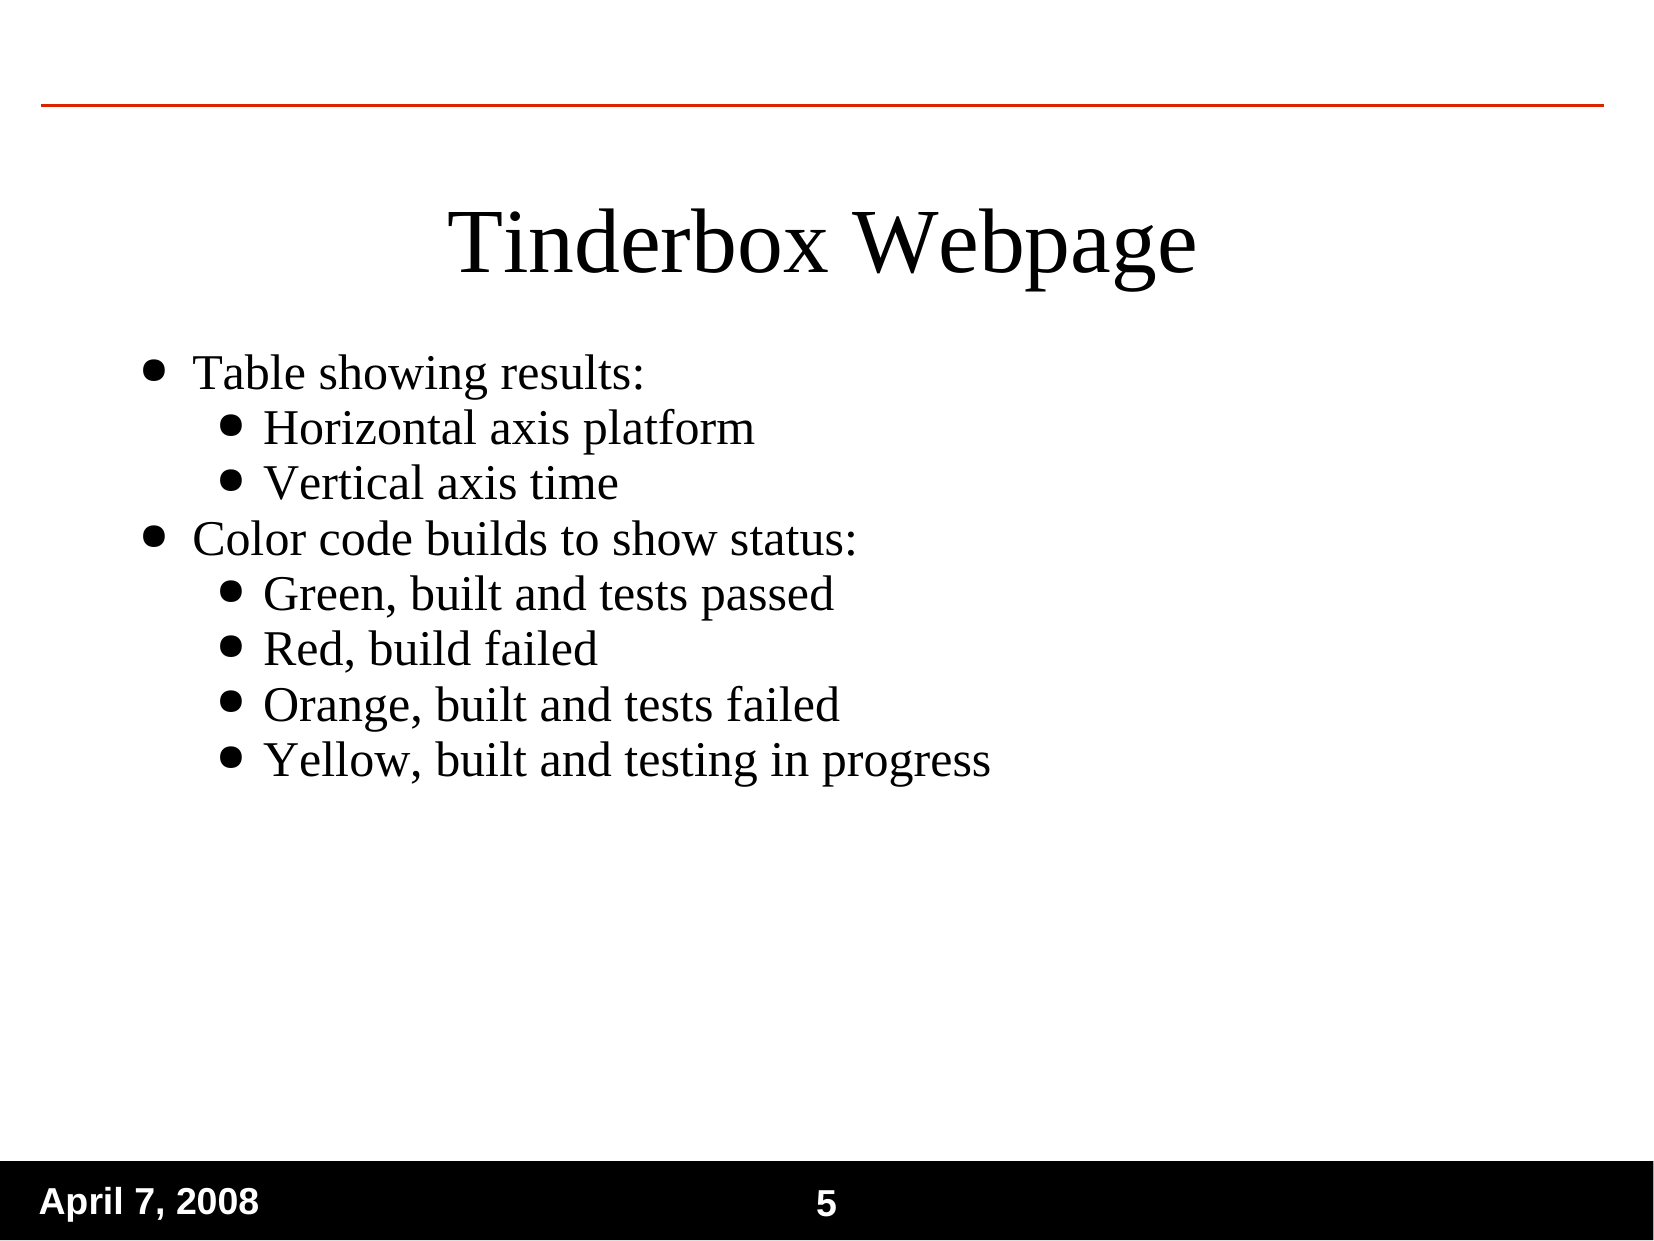

# Tinderbox Webpage
Table showing results:
Horizontal axis platform
Vertical axis time
Color code builds to show status:
Green, built and tests passed
Red, build failed
Orange, built and tests failed
Yellow, built and testing in progress